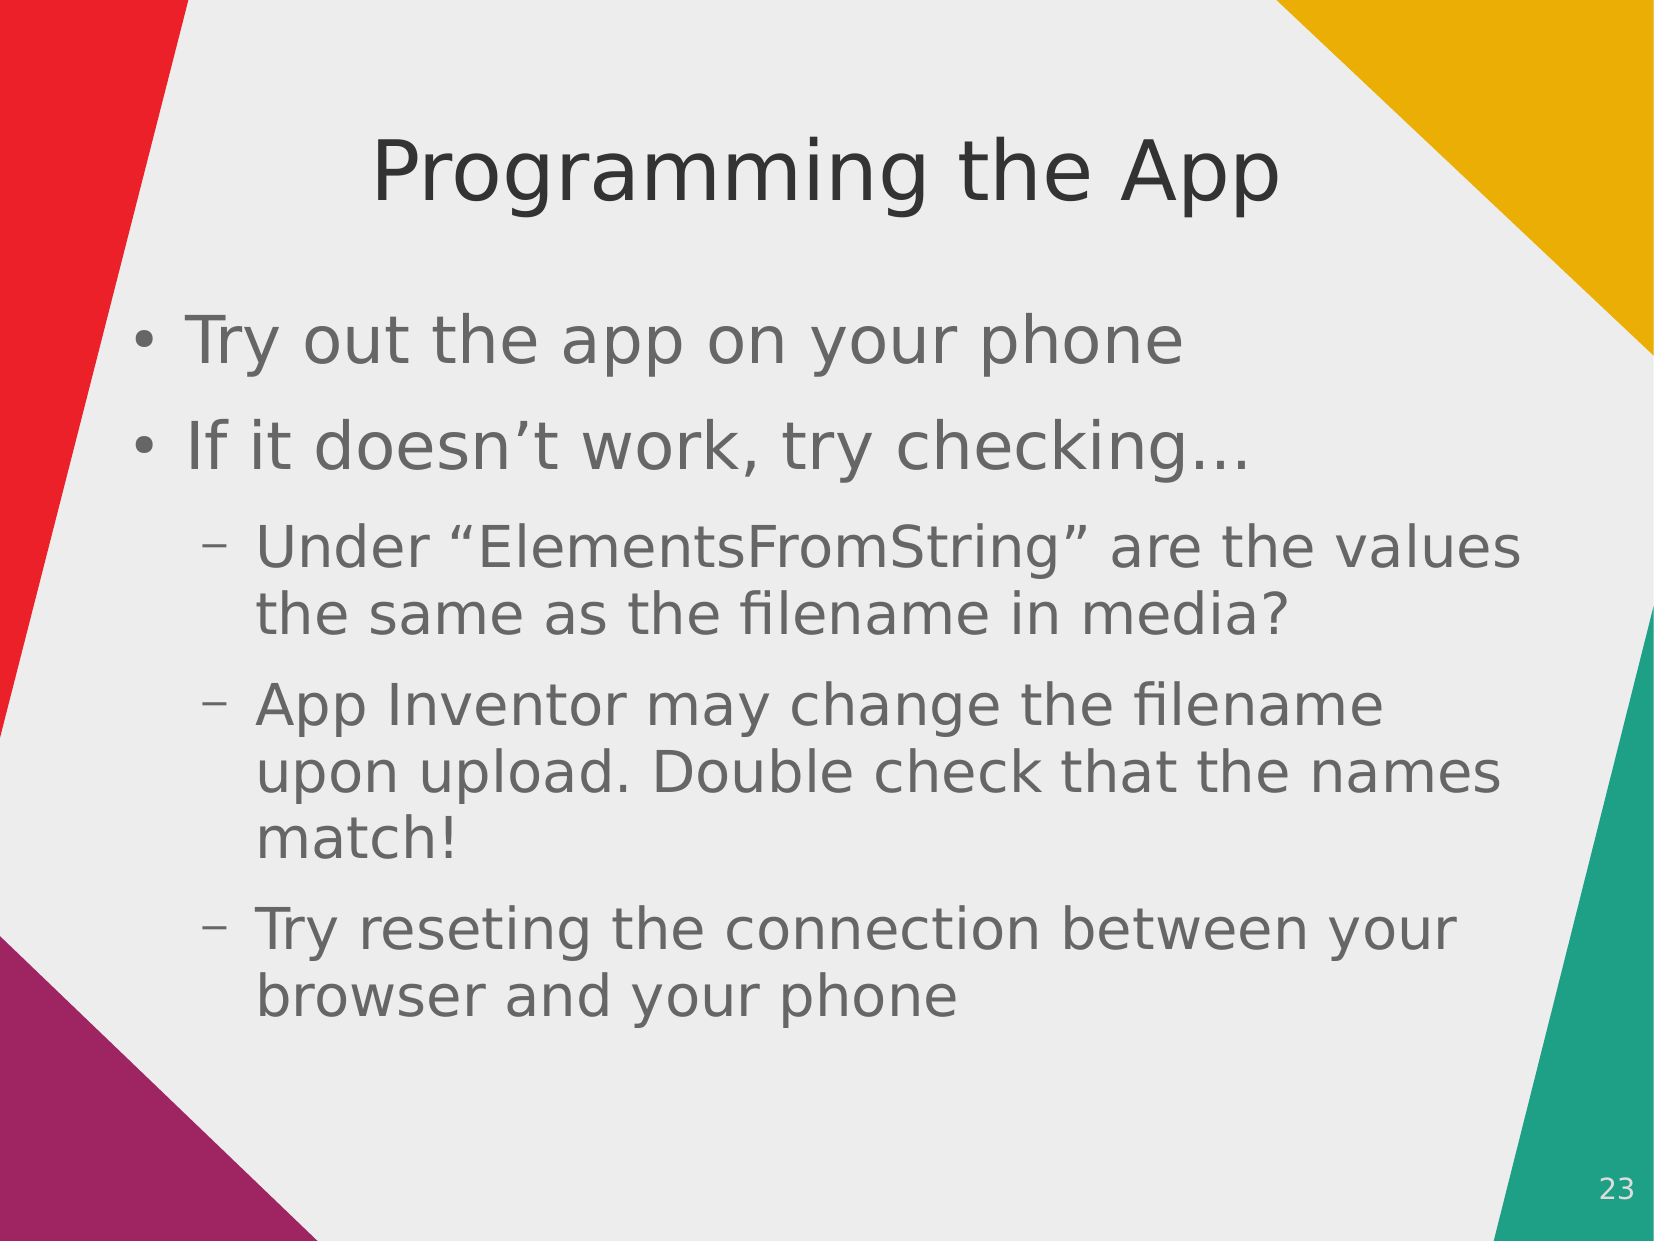

# Programming the App
Try out the app on your phone
If it doesn’t work, try checking...
Under “ElementsFromString” are the values the same as the filename in media?
App Inventor may change the filename upon upload. Double check that the names match!
Try reseting the connection between your browser and your phone
23